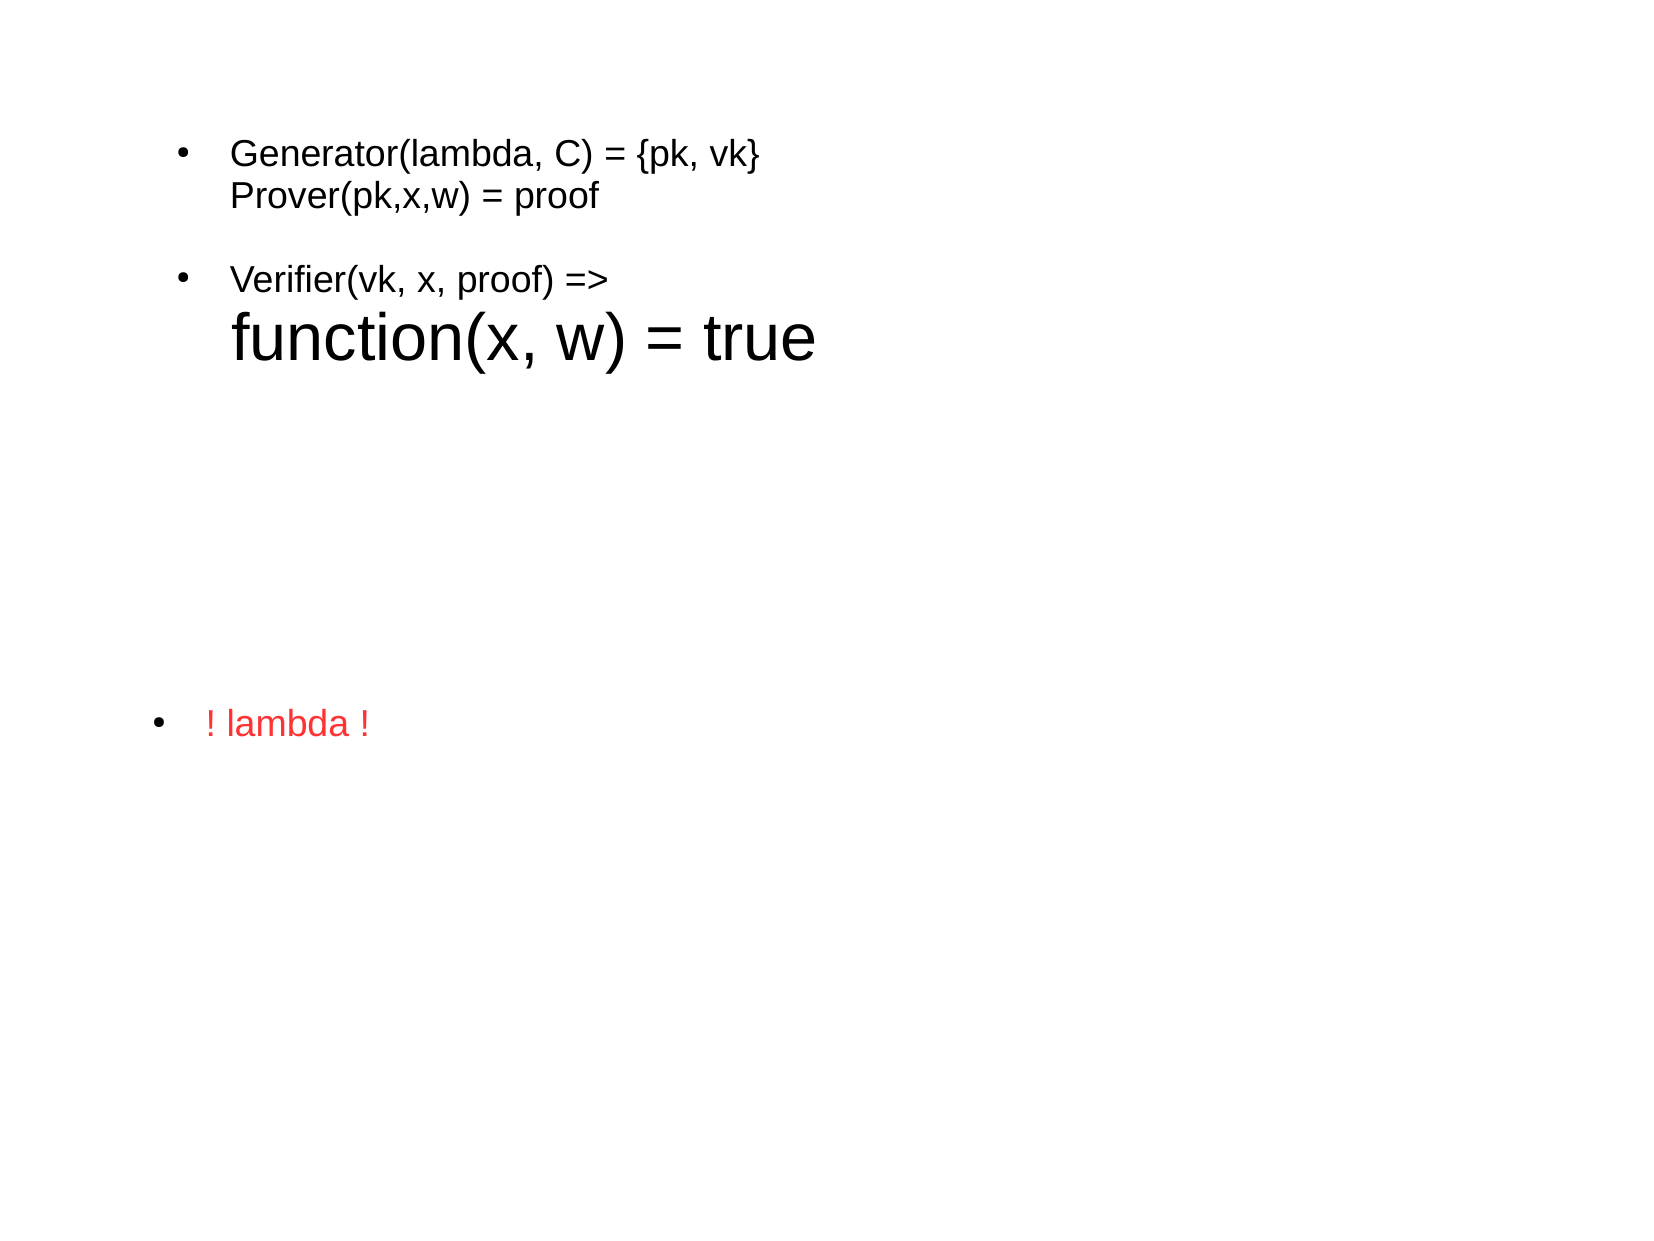

Generator(lambda, C) = {pk, vk}
Prover(pk,x,w) = proof
Verifier(vk, x, proof) =>
 function(x, w) = true
! lambda !